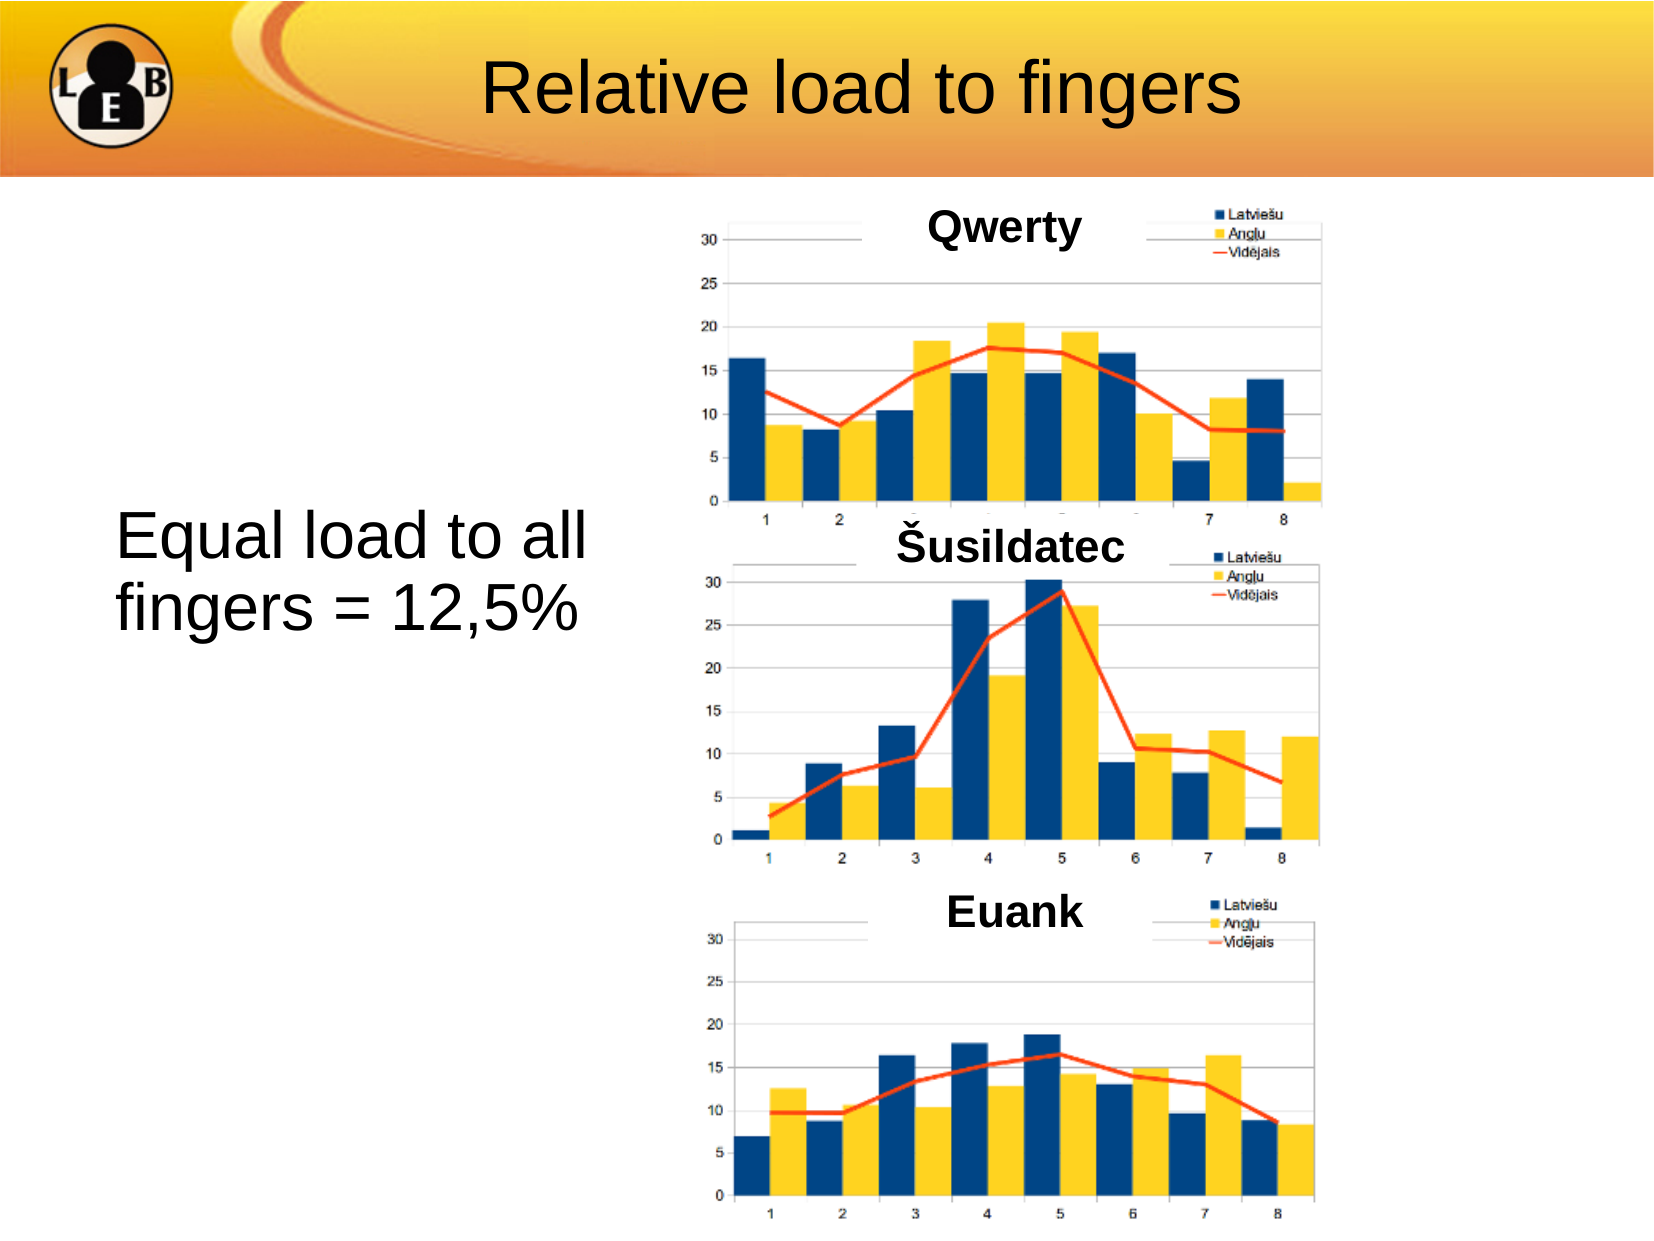

# Relative load to fingers
 Qwerty
Equal load to all fingers = 12,5%
 Šusildatec
 Euank